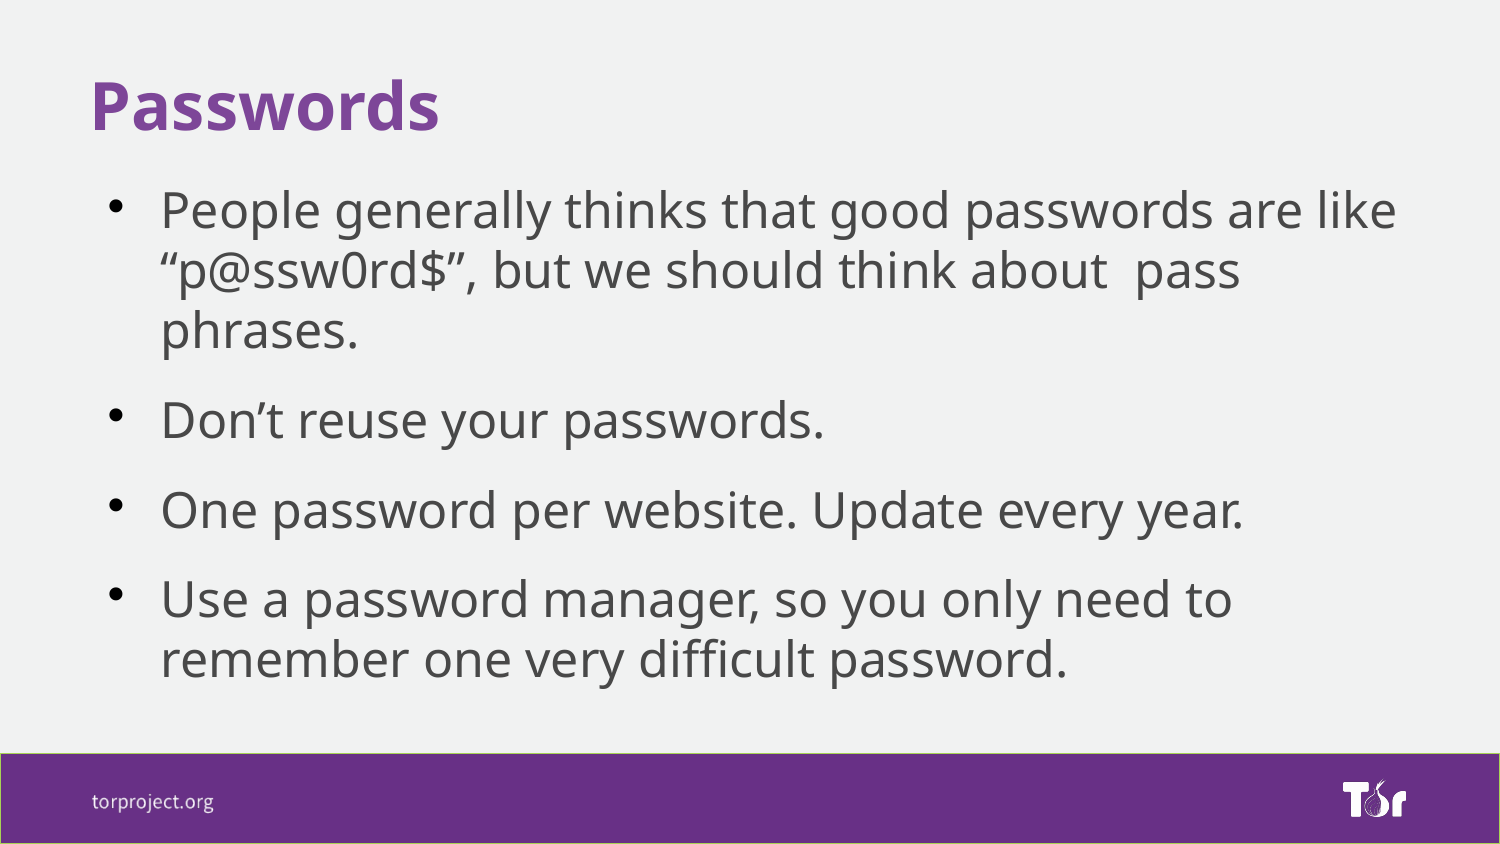

Passwords
People generally thinks that good passwords are like “p@ssw0rd$”, but we should think about pass phrases.
Don’t reuse your passwords.
One password per website. Update every year.
Use a password manager, so you only need to remember one very difficult password.